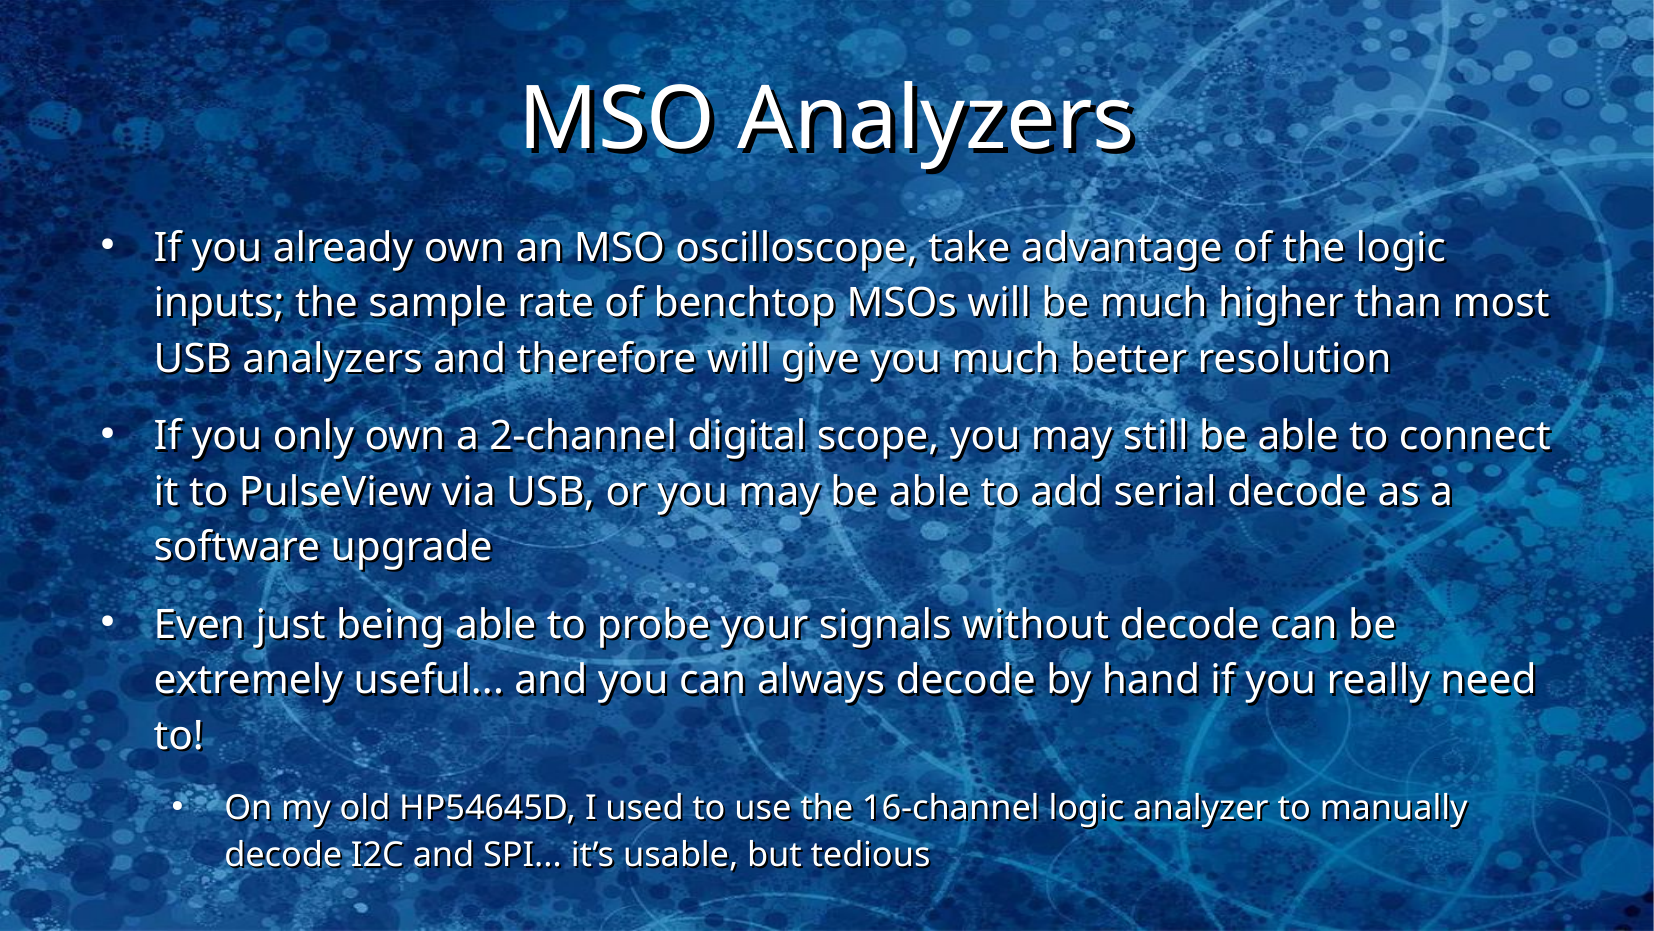

# MSO Analyzers
If you already own an MSO oscilloscope, take advantage of the logic inputs; the sample rate of benchtop MSOs will be much higher than most USB analyzers and therefore will give you much better resolution
If you only own a 2-channel digital scope, you may still be able to connect it to PulseView via USB, or you may be able to add serial decode as a software upgrade
Even just being able to probe your signals without decode can be extremely useful... and you can always decode by hand if you really need to!
On my old HP54645D, I used to use the 16-channel logic analyzer to manually decode I2C and SPI... it’s usable, but tedious